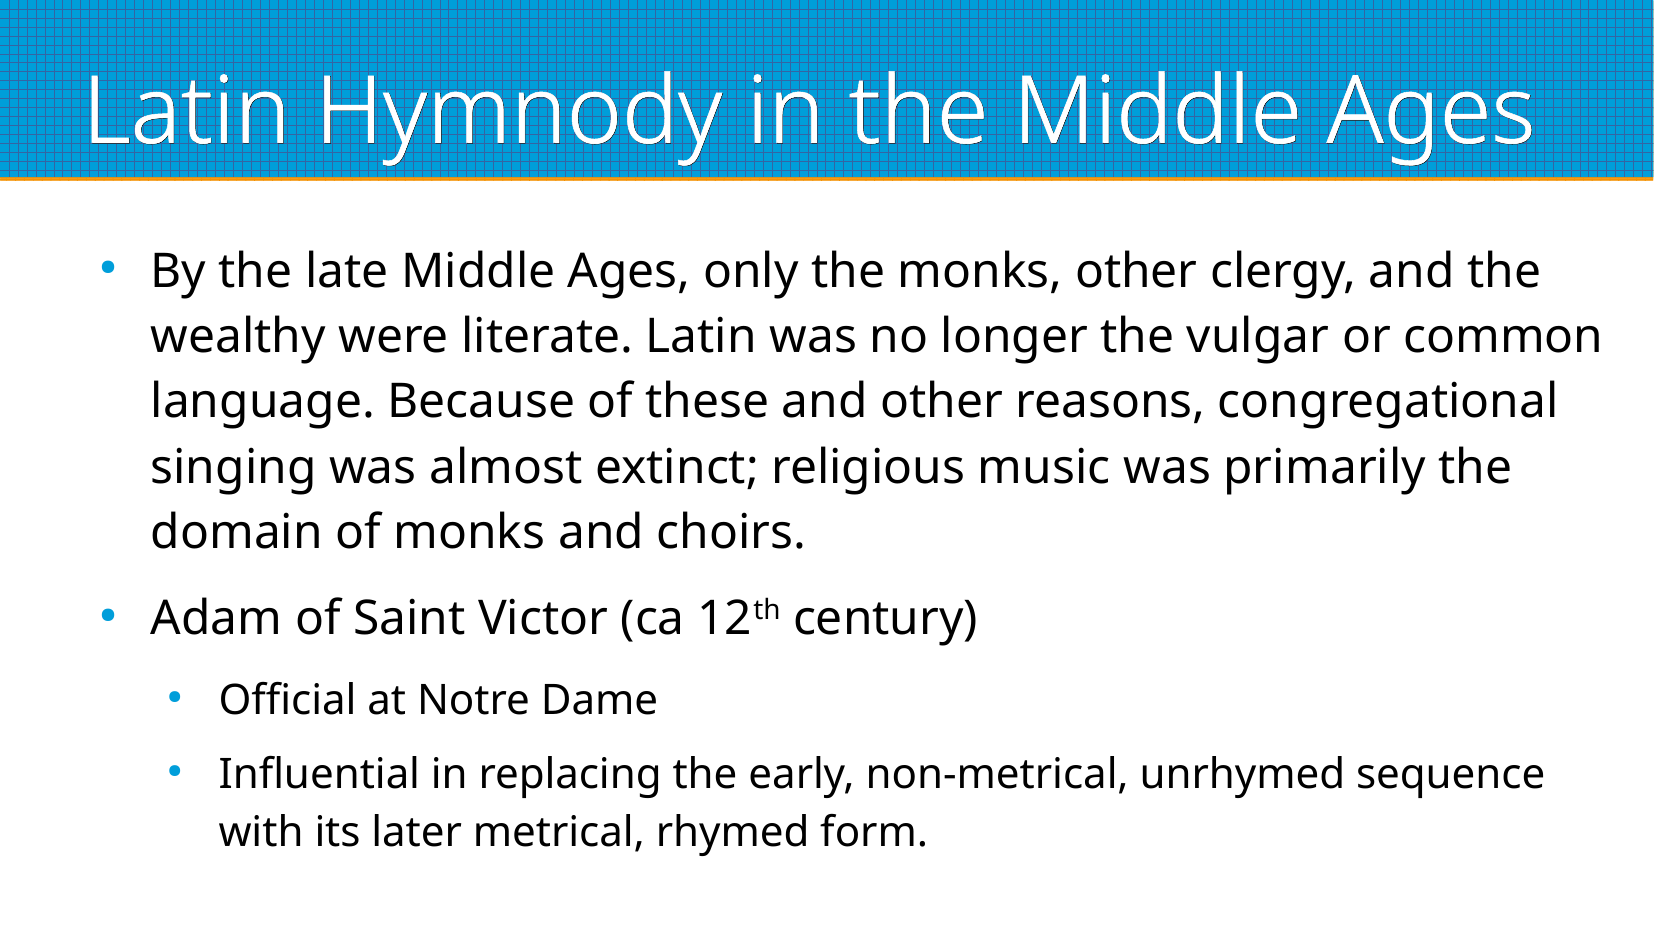

# Latin Hymnody in the Middle Ages
By the late Middle Ages, only the monks, other clergy, and the wealthy were literate. Latin was no longer the vulgar or common language. Because of these and other reasons, congregational singing was almost extinct; religious music was primarily the domain of monks and choirs.
Adam of Saint Victor (ca 12th century)
Official at Notre Dame
Influential in replacing the early, non-metrical, unrhymed sequence with its later metrical, rhymed form.